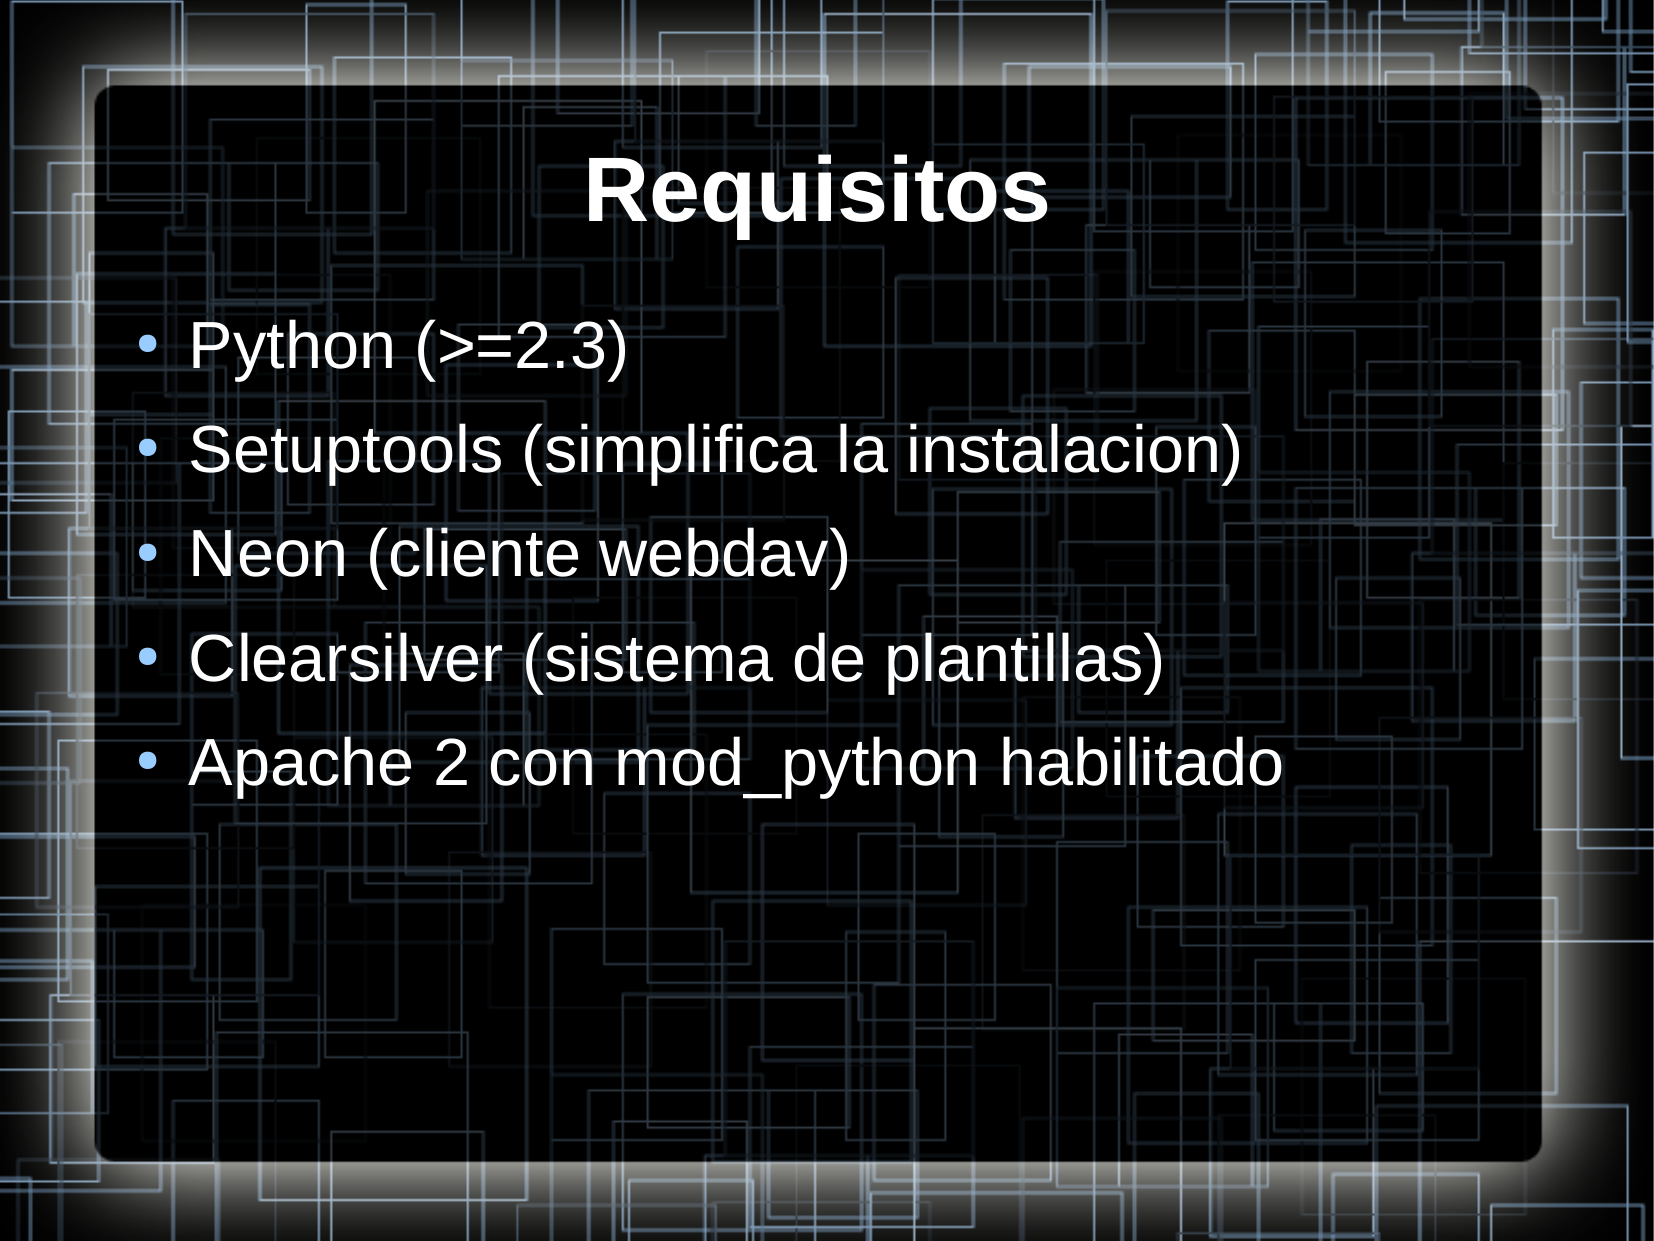

# Requisitos
Python (>=2.3)
Setuptools (simplifica la instalacion)
Neon (cliente webdav)
Clearsilver (sistema de plantillas)
Apache 2 con mod_python habilitado